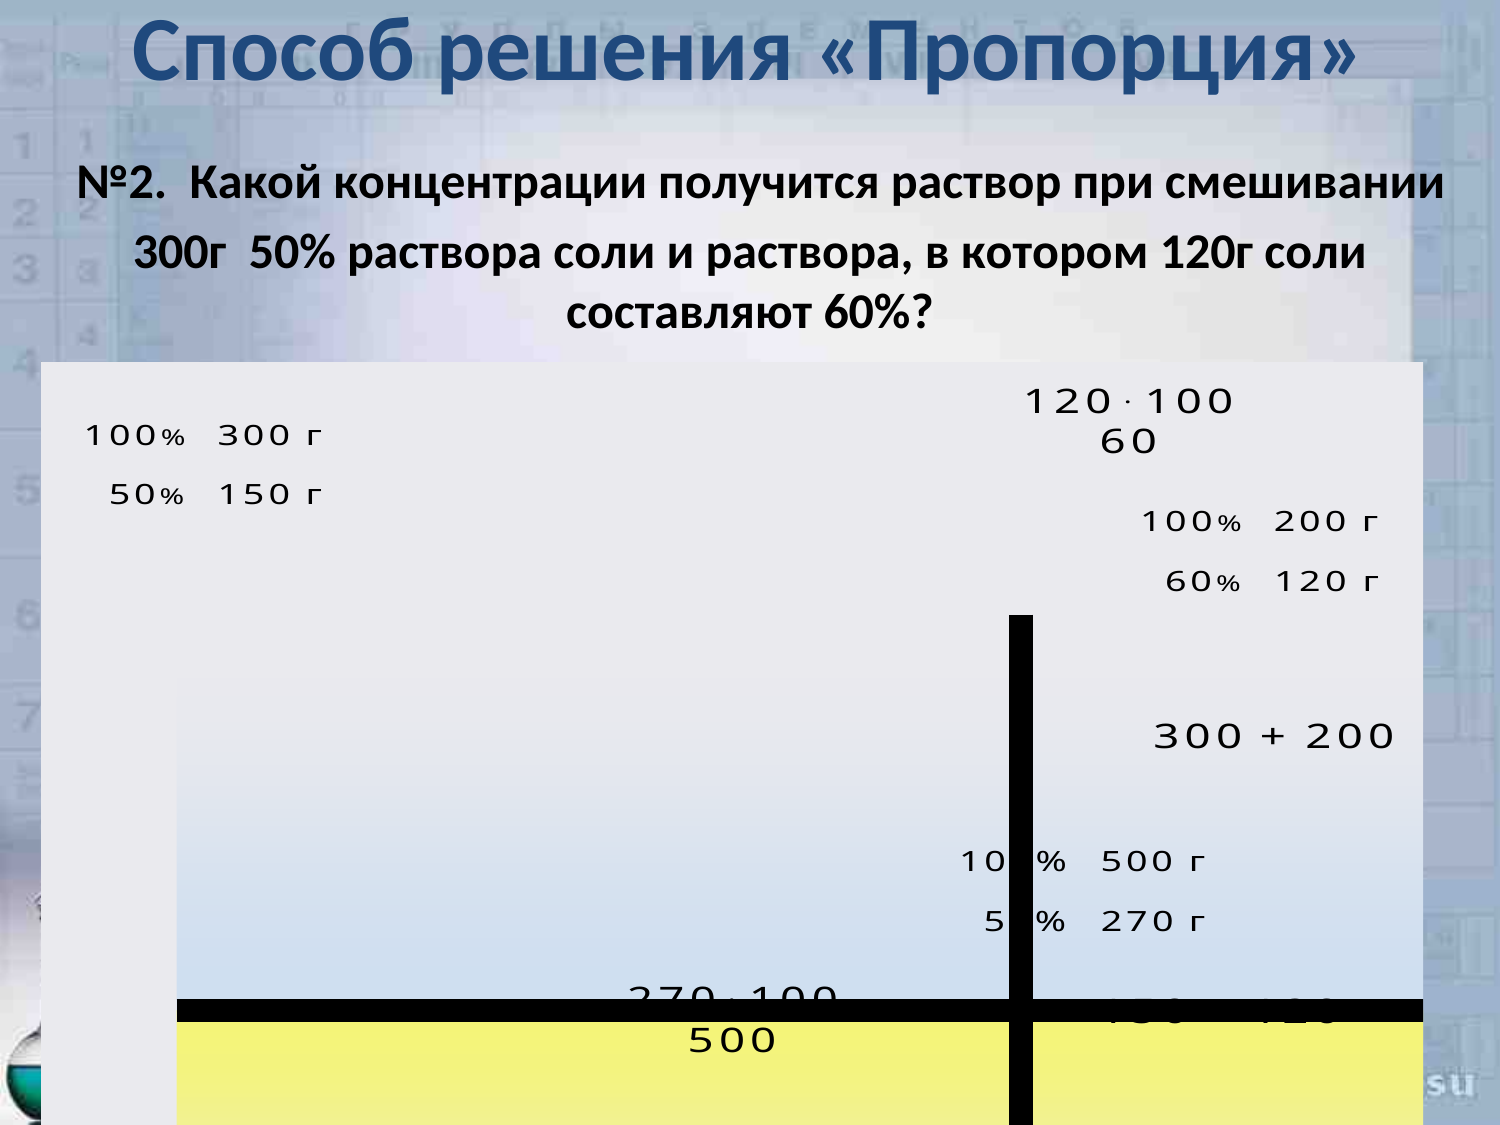

# Способ решения «Пропорция» №2. Какой концентрации получится раствор при смешивании 300г 50% раствора соли и раствора, в котором 120г соли составляют 60%?